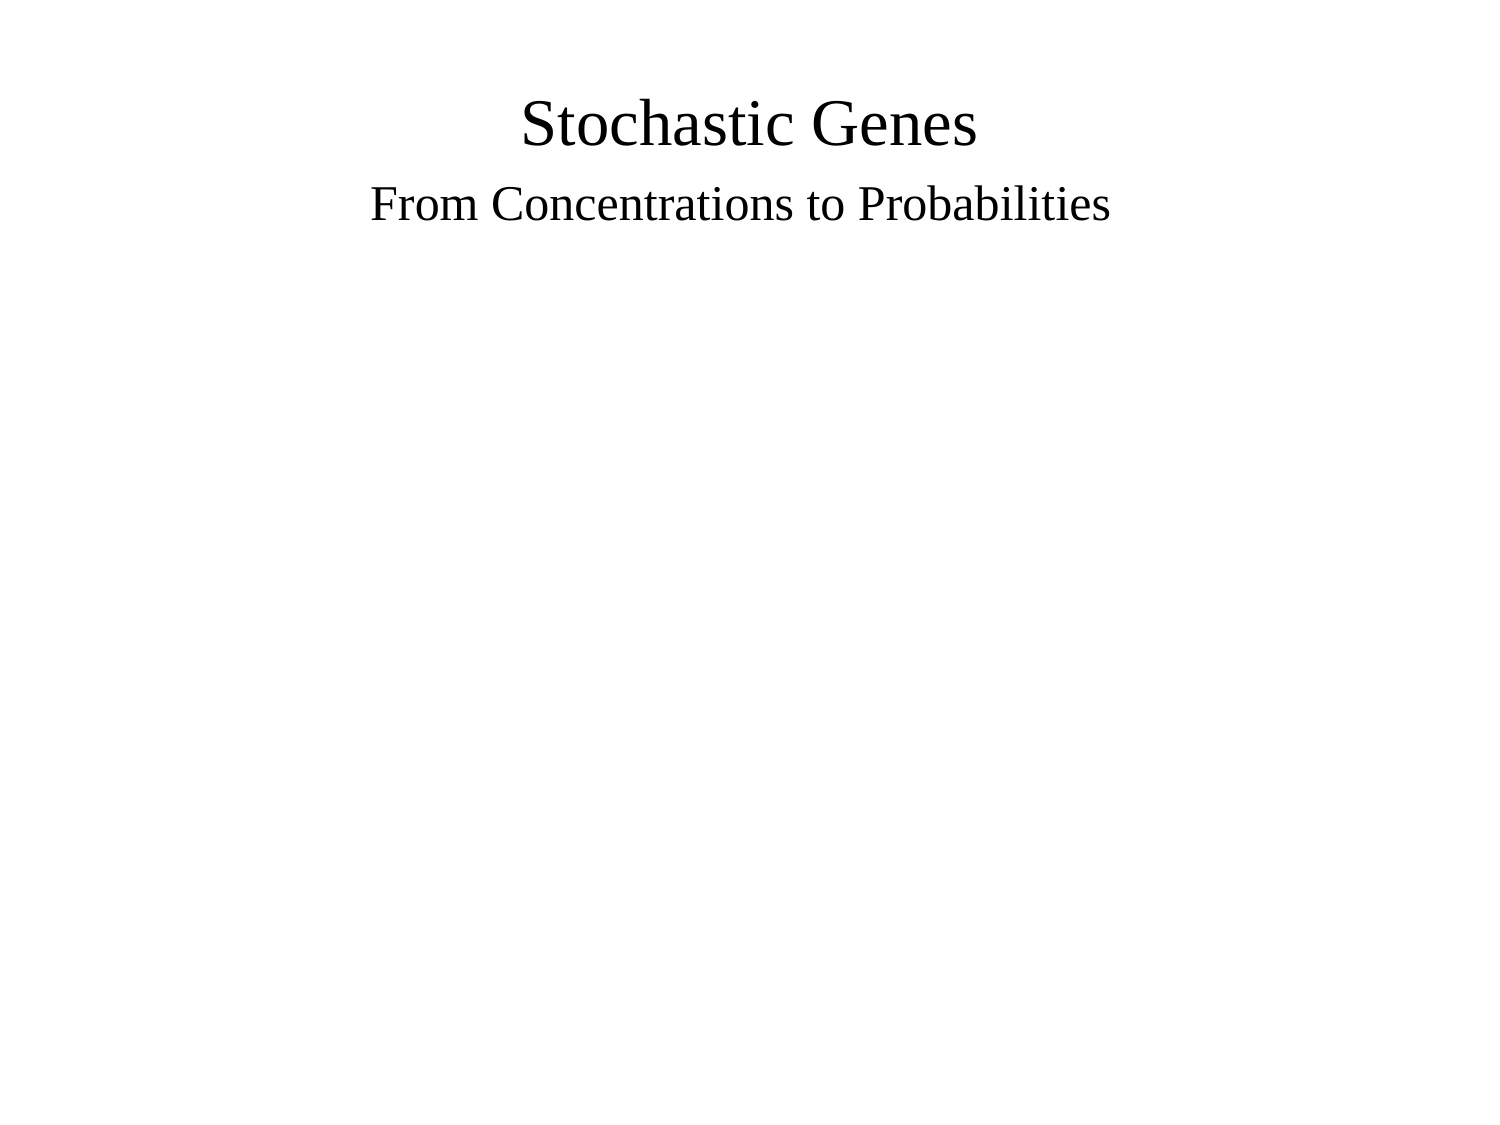

# Stochastic Genes
From Concentrations to Probabilities